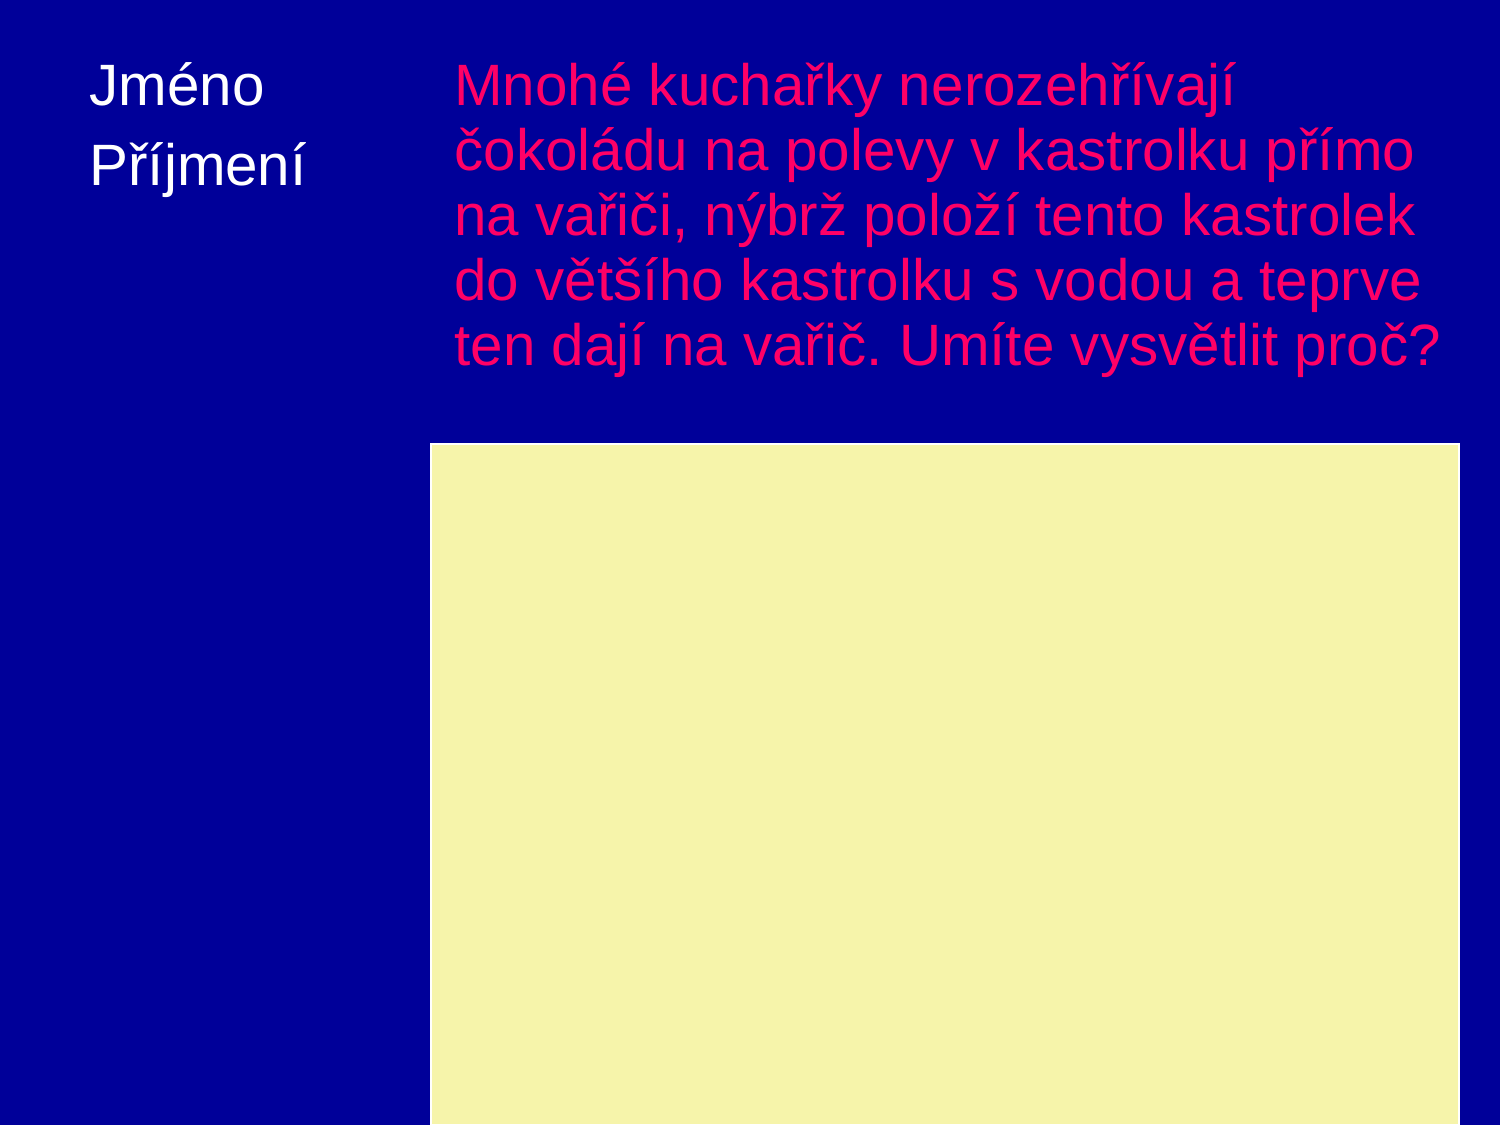

Jméno
Příjmení
Mnohé kuchařky nerozehřívají čokoládu na polevy v kastrolku přímo na vařiči, nýbrž položí tento kastrolek do většího kastrolku s vodou a teprve ten dají na vařič. Umíte vysvětlit proč?
Dělá to tak proto, aby se čokoláda nepřipálila.
Voda v kastrolku totiž nemůže dosáhnout
teploty vyšší než 100 °C.